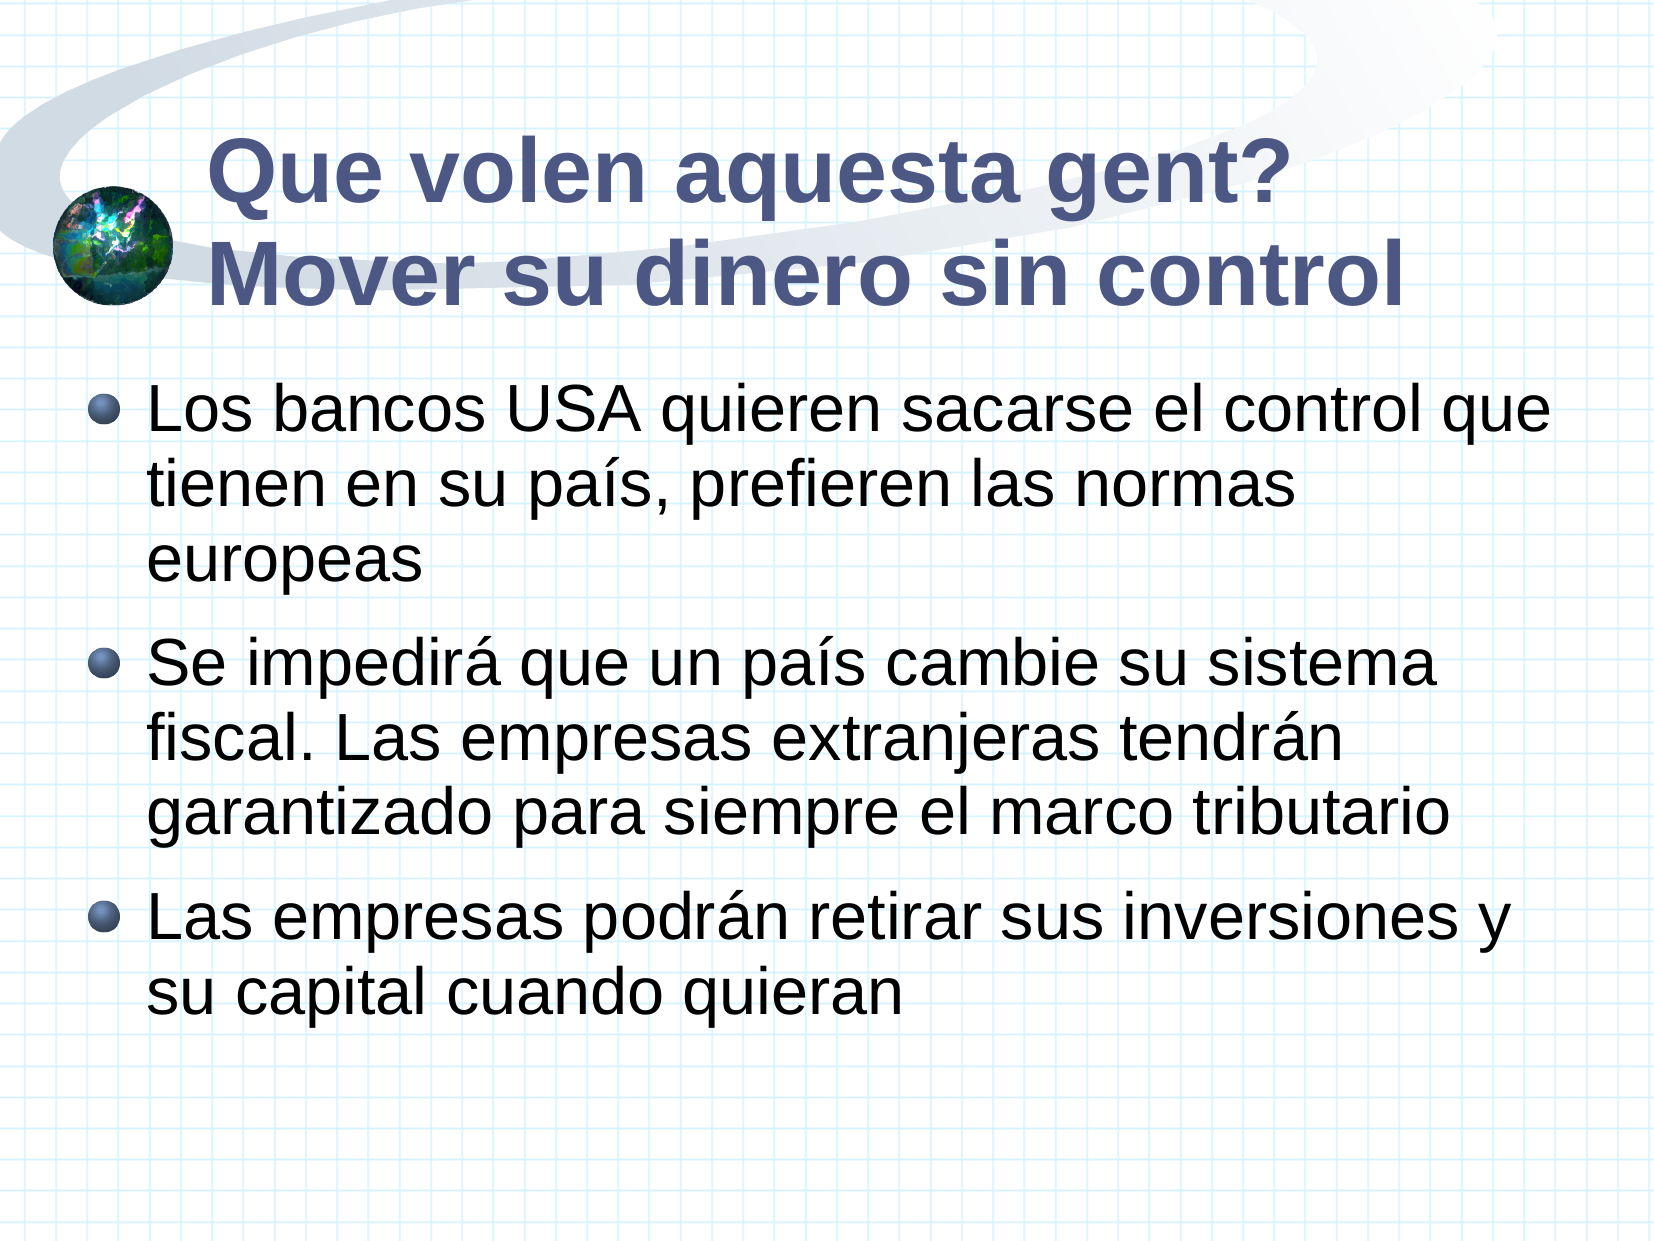

# Que volen aquesta gent? Mover su dinero sin control
Los bancos USA quieren sacarse el control que tienen en su país, prefieren las normas europeas
Se impedirá que un país cambie su sistema fiscal. Las empresas extranjeras tendrán garantizado para siempre el marco tributario
Las empresas podrán retirar sus inversiones y su capital cuando quieran